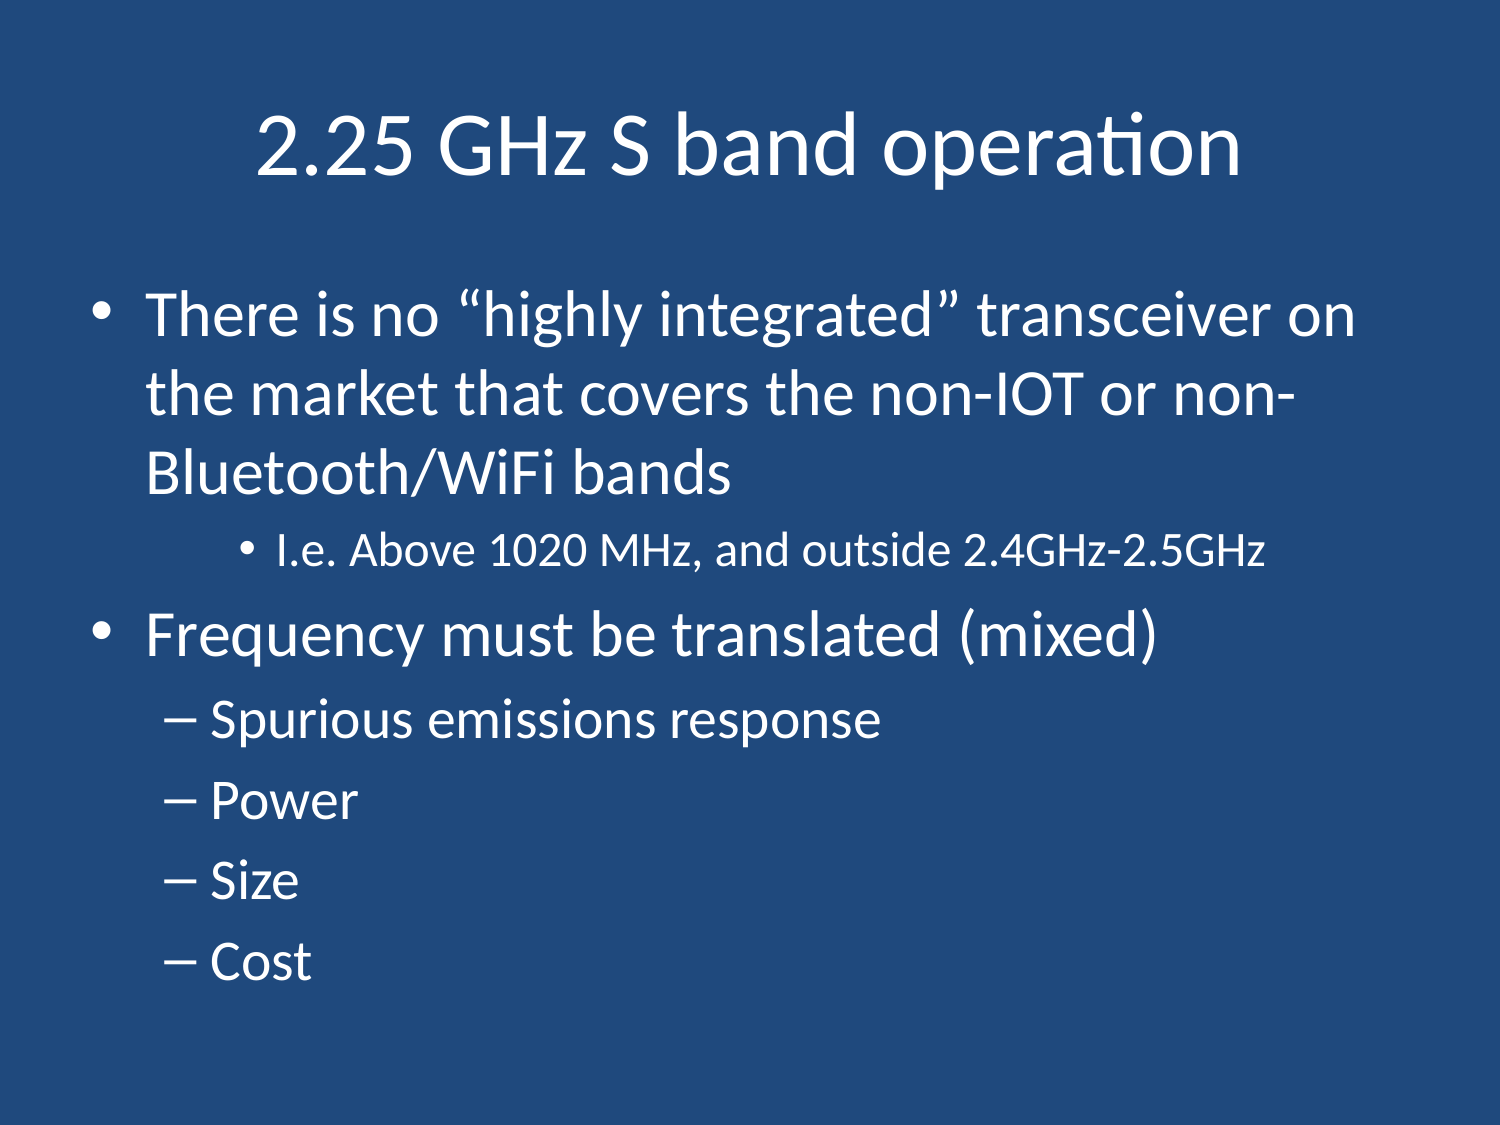

# 2.25 GHz S band operation
There is no “highly integrated” transceiver on the market that covers the non-IOT or non-Bluetooth/WiFi bands
I.e. Above 1020 MHz, and outside 2.4GHz-2.5GHz
Frequency must be translated (mixed)
Spurious emissions response
Power
Size
Cost